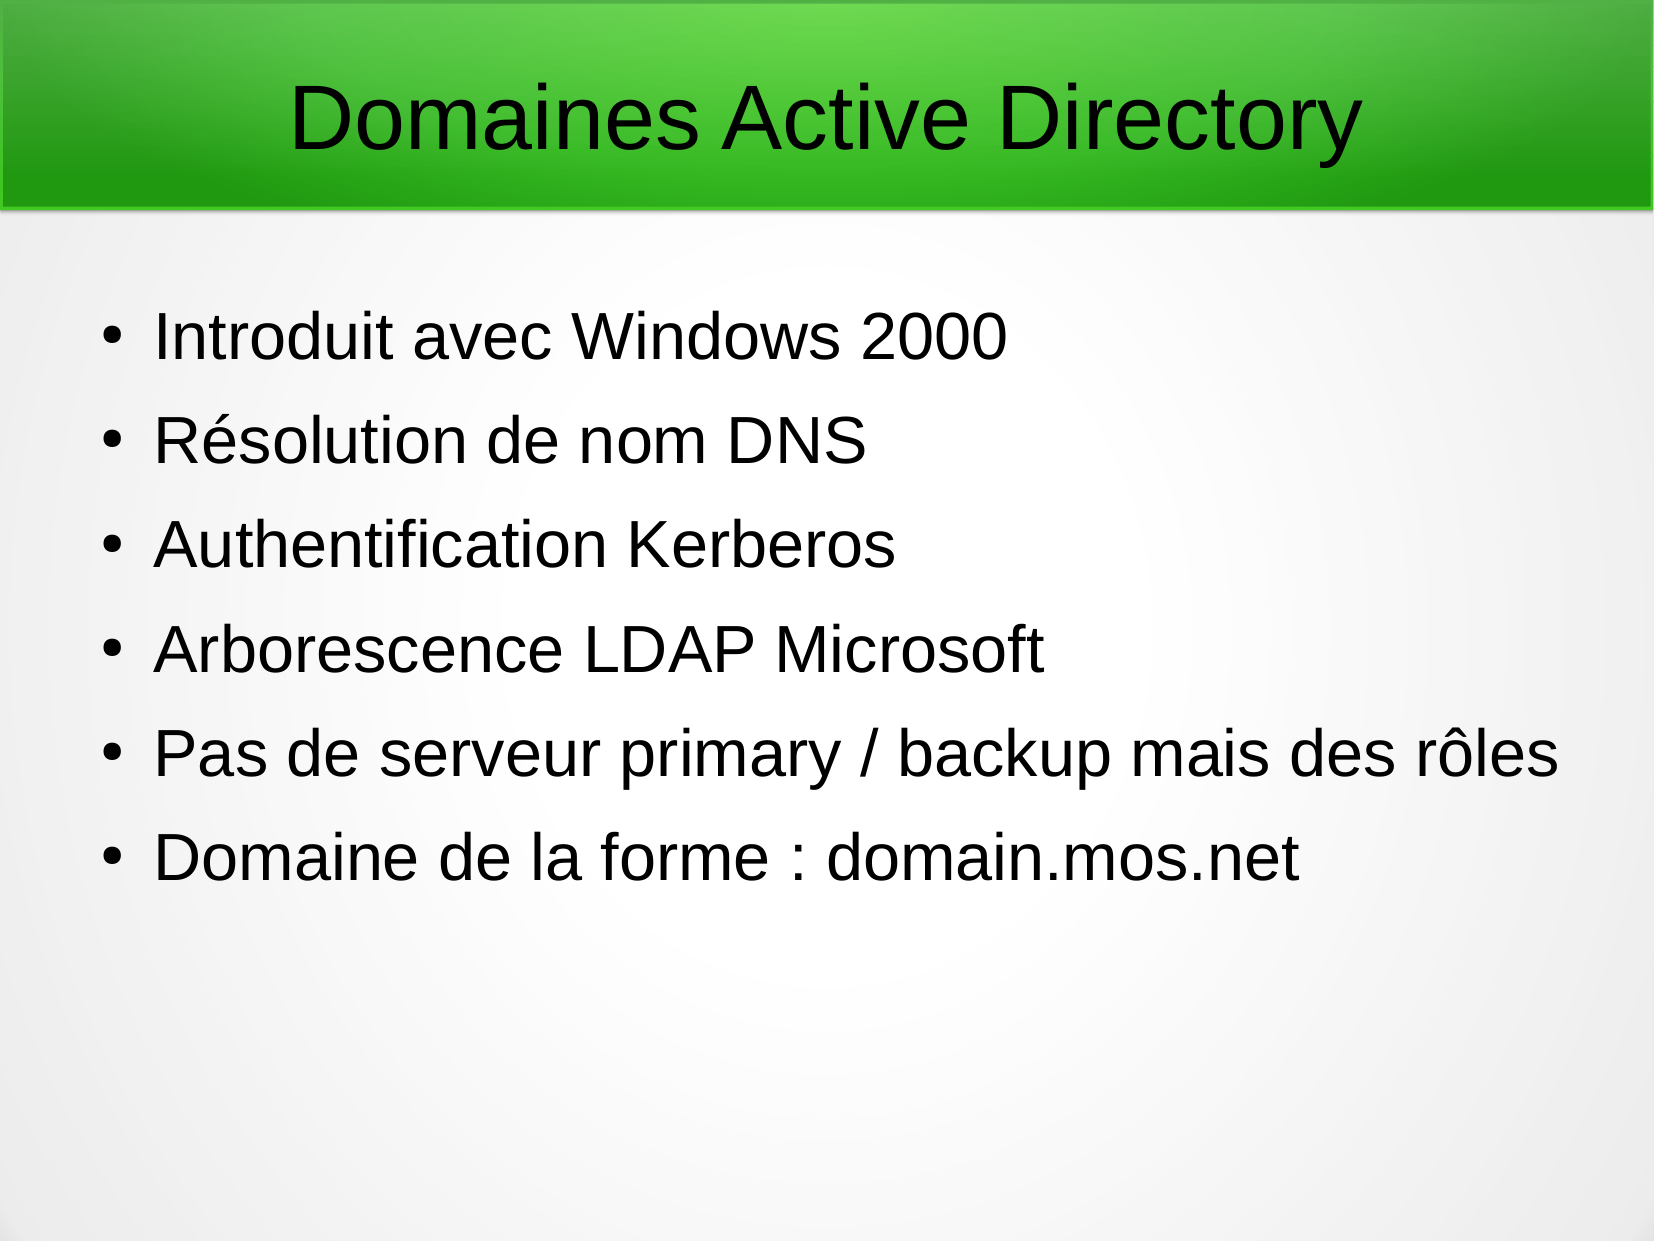

# Domaines Active Directory
Introduit avec Windows 2000
Résolution de nom DNS
Authentification Kerberos
Arborescence LDAP Microsoft
Pas de serveur primary / backup mais des rôles
Domaine de la forme : domain.mos.net